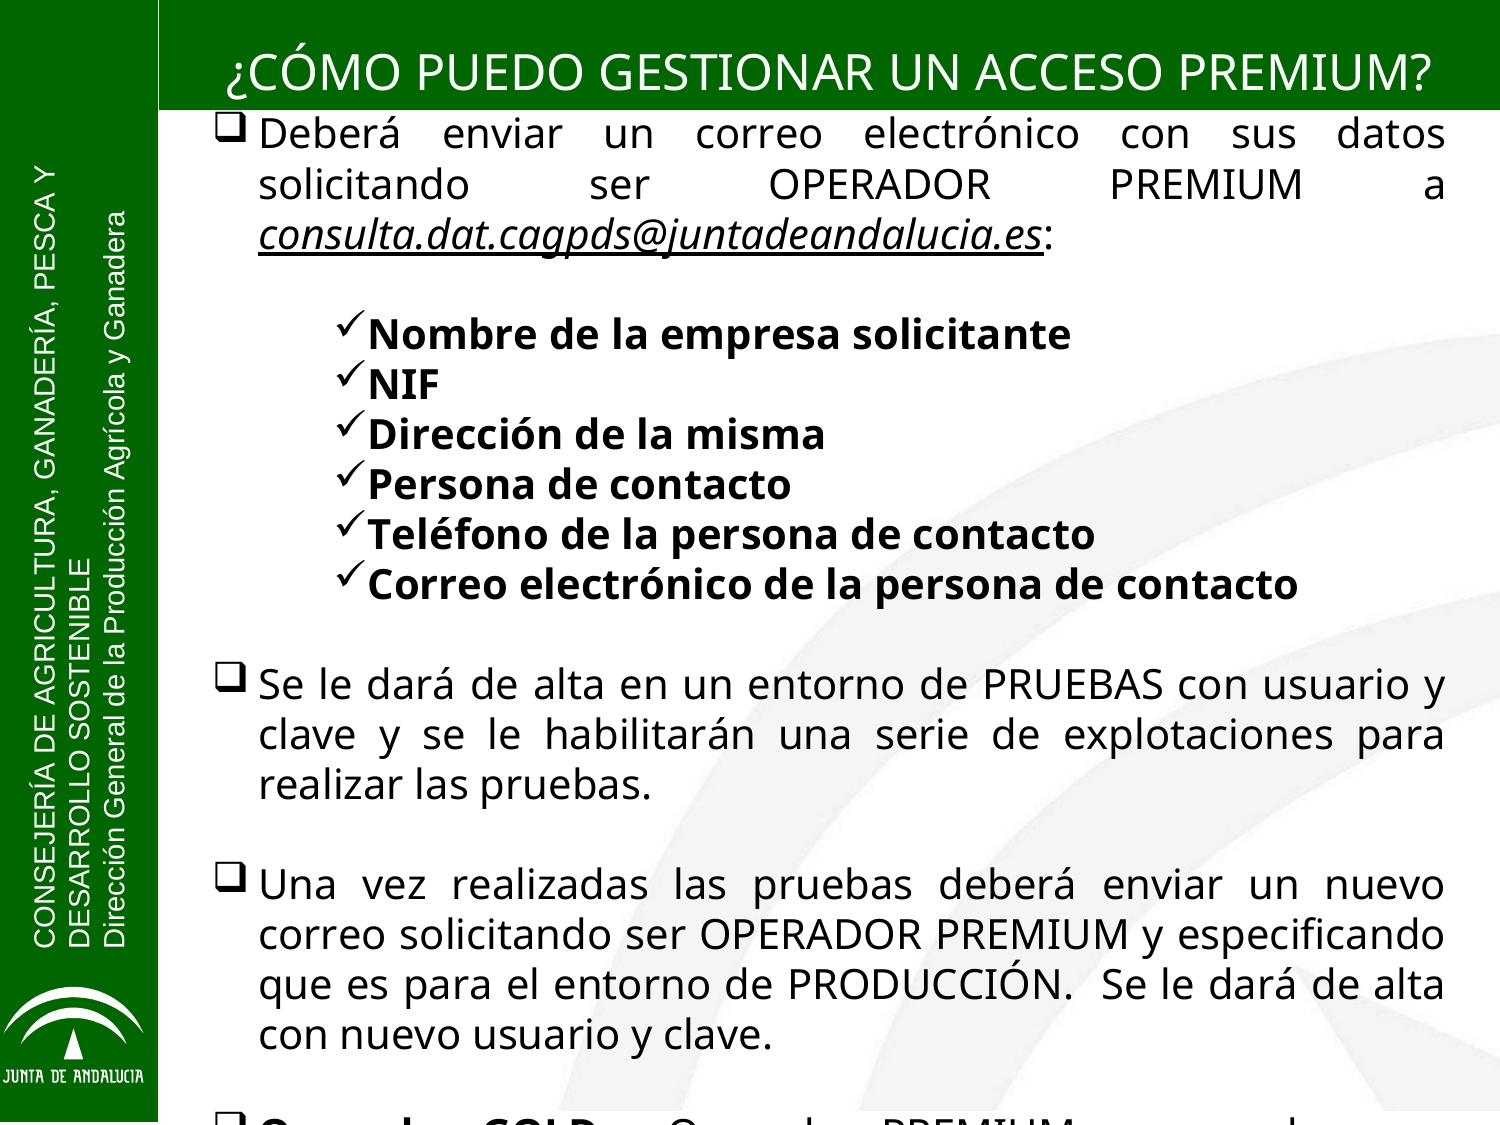

¿CÓMO PUEDO GESTIONAR UN ACCESO PREMIUM?
Deberá enviar un correo electrónico con sus datos solicitando ser OPERADOR PREMIUM a consulta.dat.cagpds@juntadeandalucia.es:
Nombre de la empresa solicitante
NIF
Dirección de la misma
Persona de contacto
Teléfono de la persona de contacto
Correo electrónico de la persona de contacto
Se le dará de alta en un entorno de PRUEBAS con usuario y clave y se le habilitarán una serie de explotaciones para realizar las pruebas.
Una vez realizadas las pruebas deberá enviar un nuevo correo solicitando ser OPERADOR PREMIUM y especificando que es para el entorno de PRODUCCIÓN. Se le dará de alta con nuevo usuario y clave.
Operador GOLD – Operador PREMIUM que puede crear portes en nombre del agricultor.